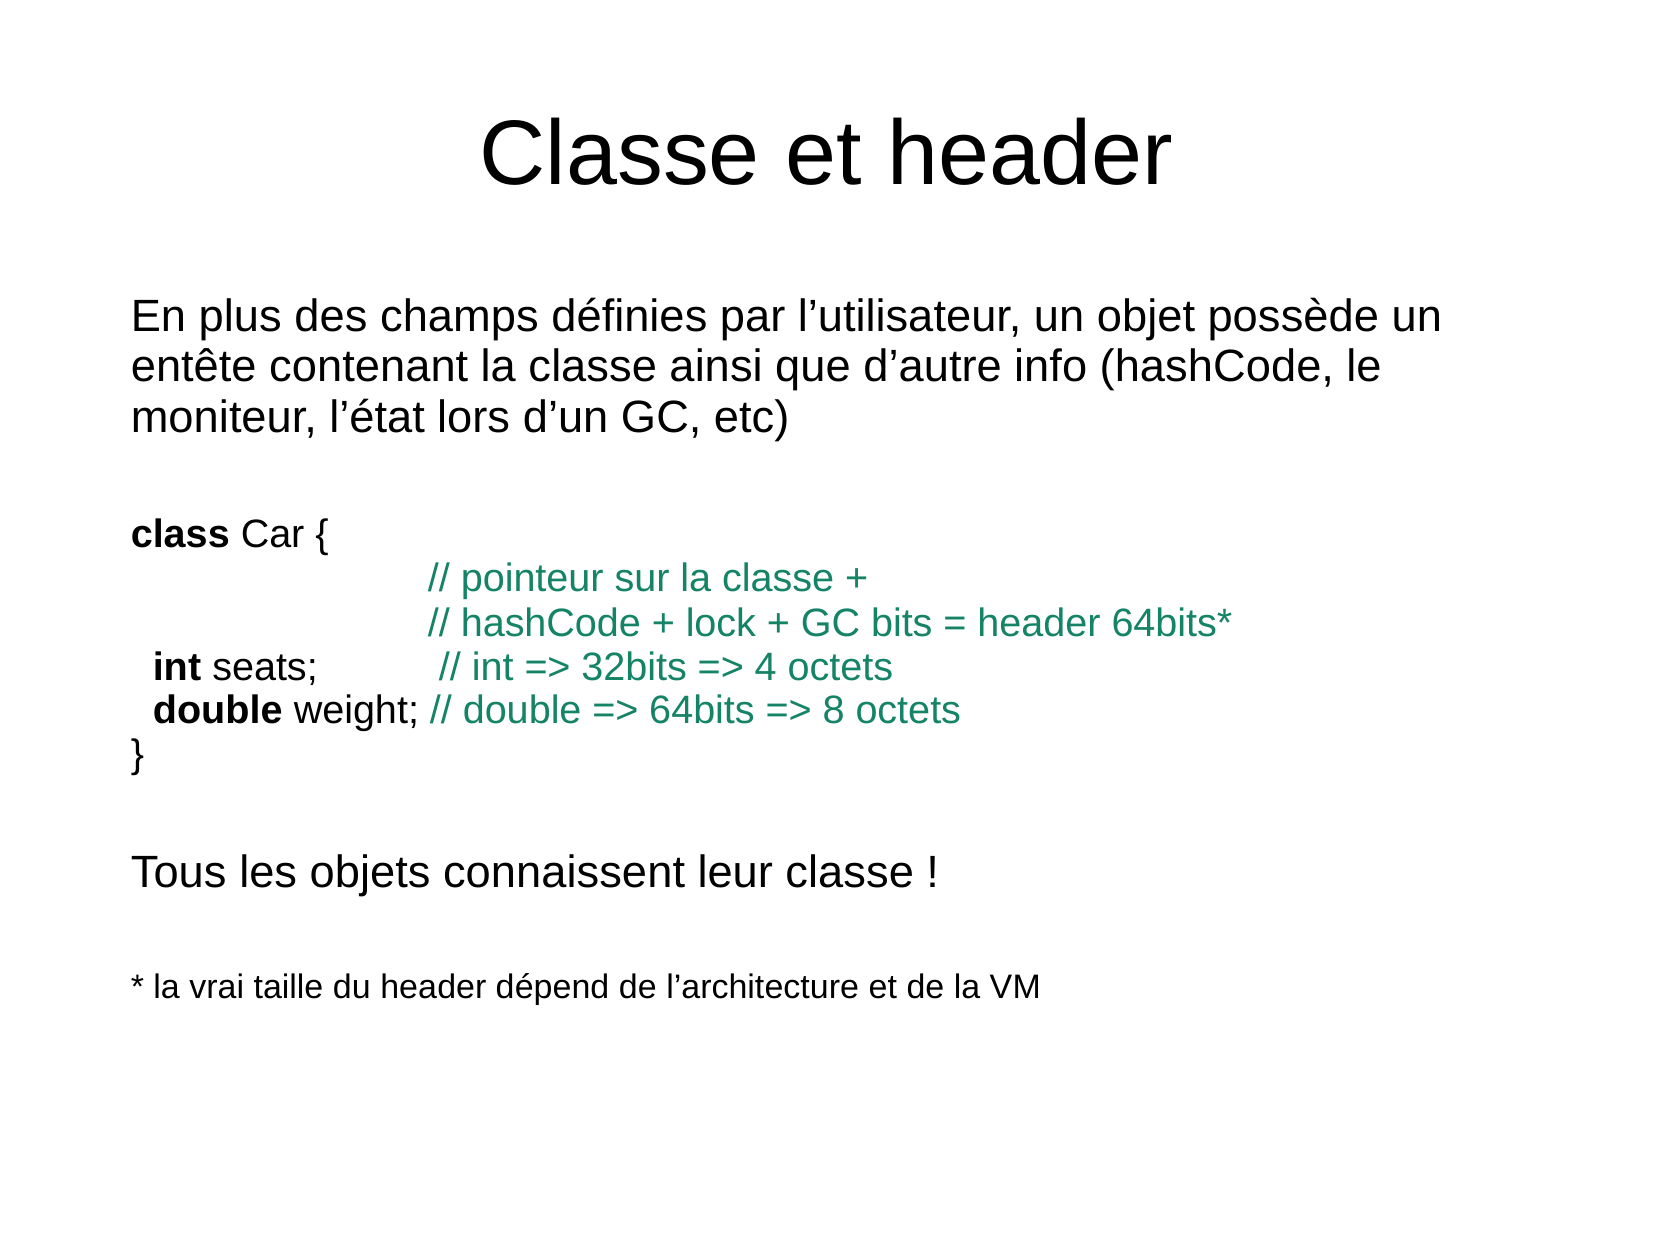

# Classe et header
En plus des champs définies par l’utilisateur, un objet possède un entête contenant la classe ainsi que d’autre info (hashCode, le moniteur, l’état lors d’un GC, etc)
class Car {
 // pointeur sur la classe +
 // hashCode + lock + GC bits = header 64bits*
 int seats; // int => 32bits => 4 octets
 double weight; // double => 64bits => 8 octets
}
Tous les objets connaissent leur classe !
* la vrai taille du header dépend de l’architecture et de la VM